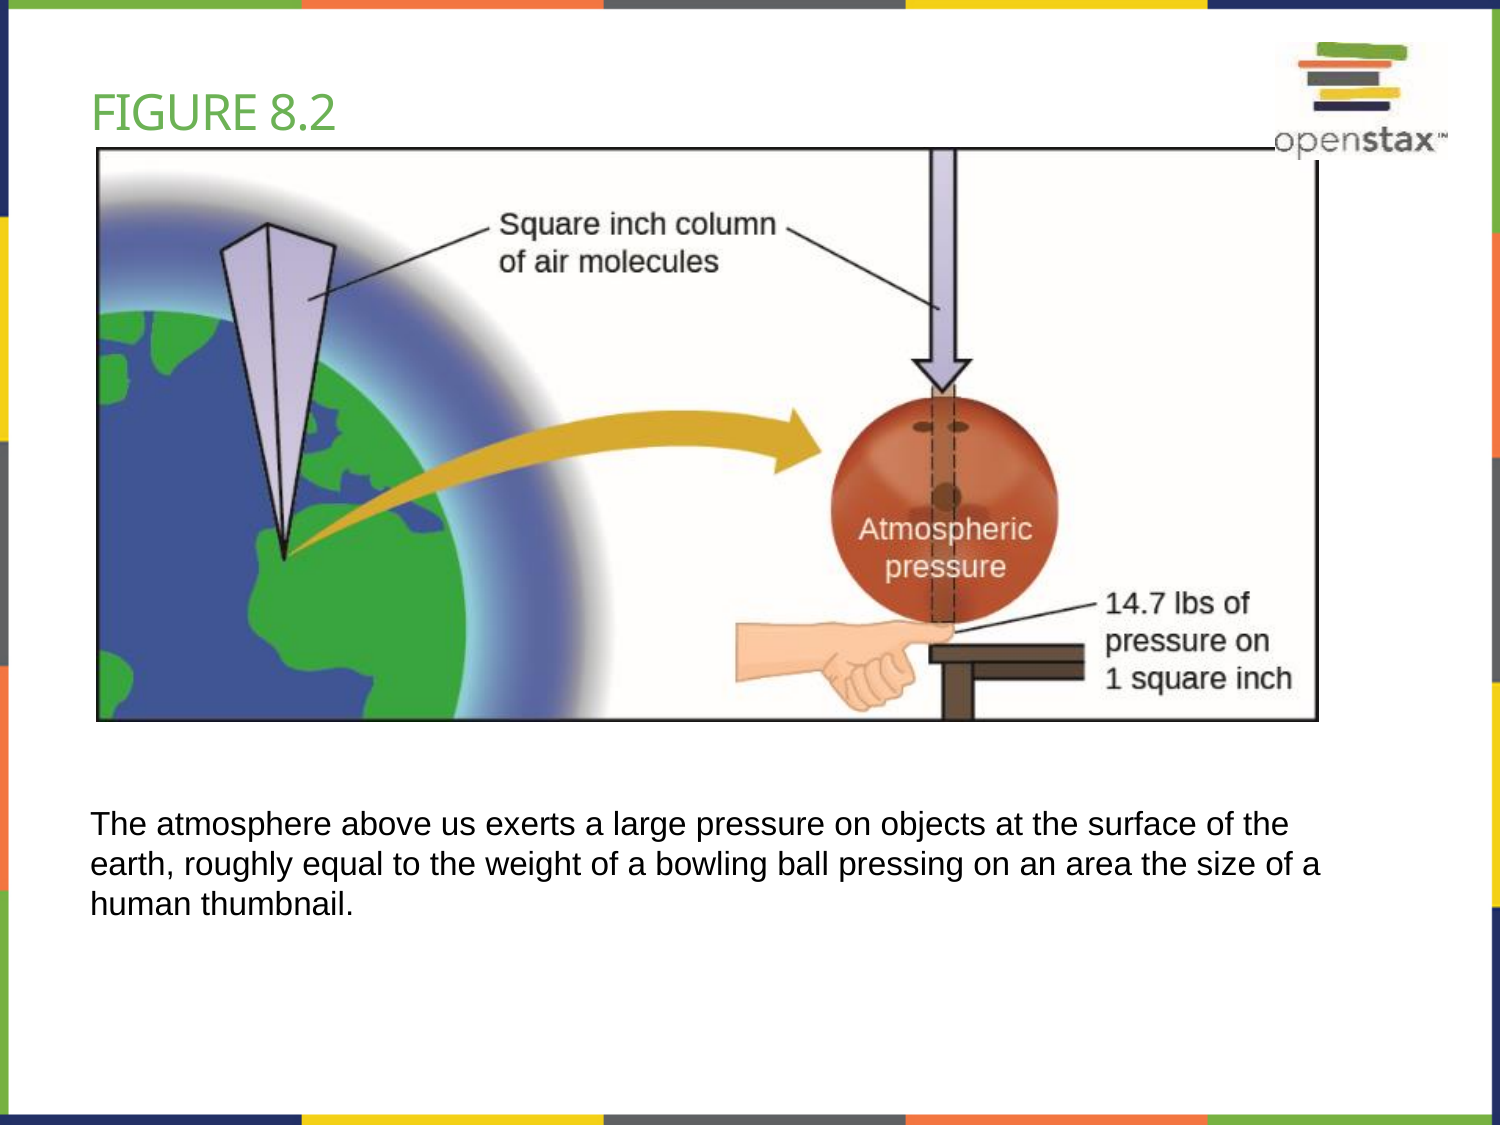

# Figure 8.2
The atmosphere above us exerts a large pressure on objects at the surface of the earth, roughly equal to the weight of a bowling ball pressing on an area the size of a human thumbnail.